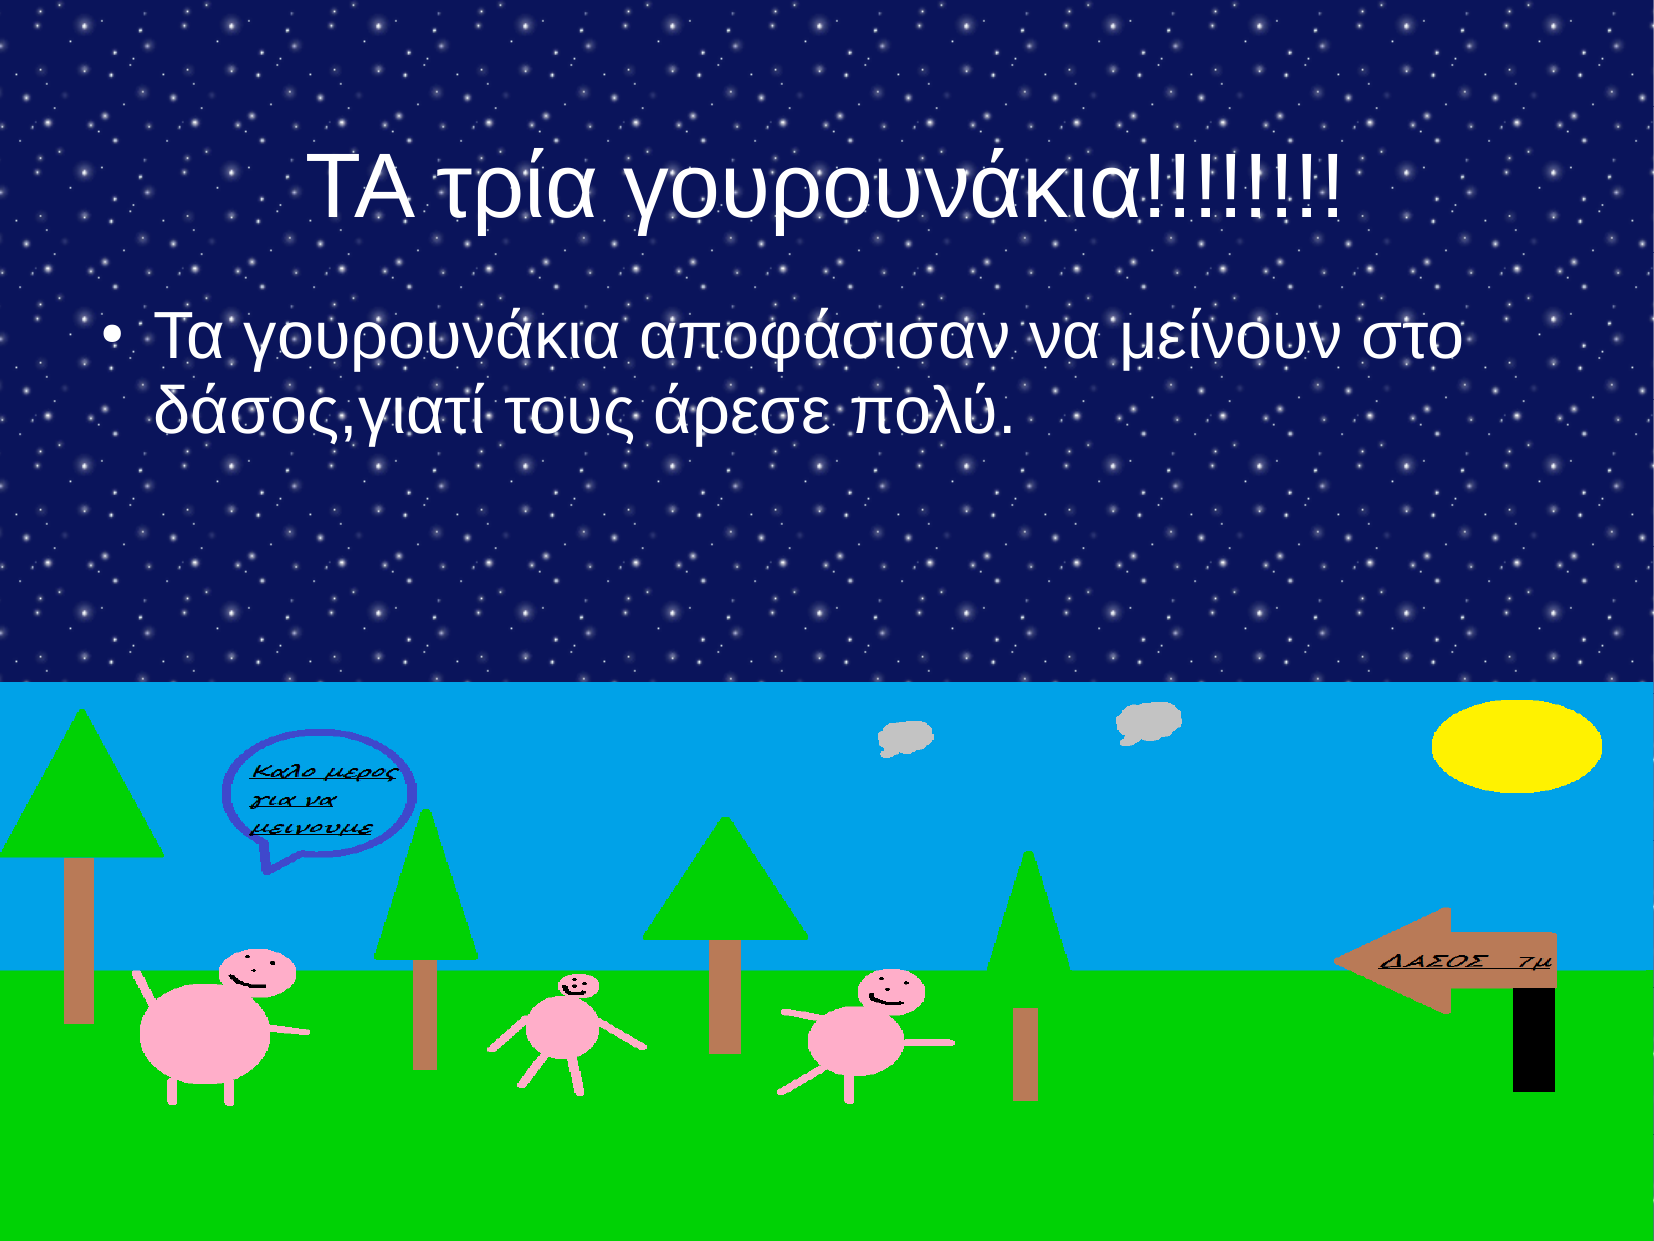

# ΤΑ τρία γουρουνάκια!!!!!!!!
Τα γουρουνάκια αποφάσισαν να μείνουν στο δάσος,γιατί τους άρεσε πολύ.